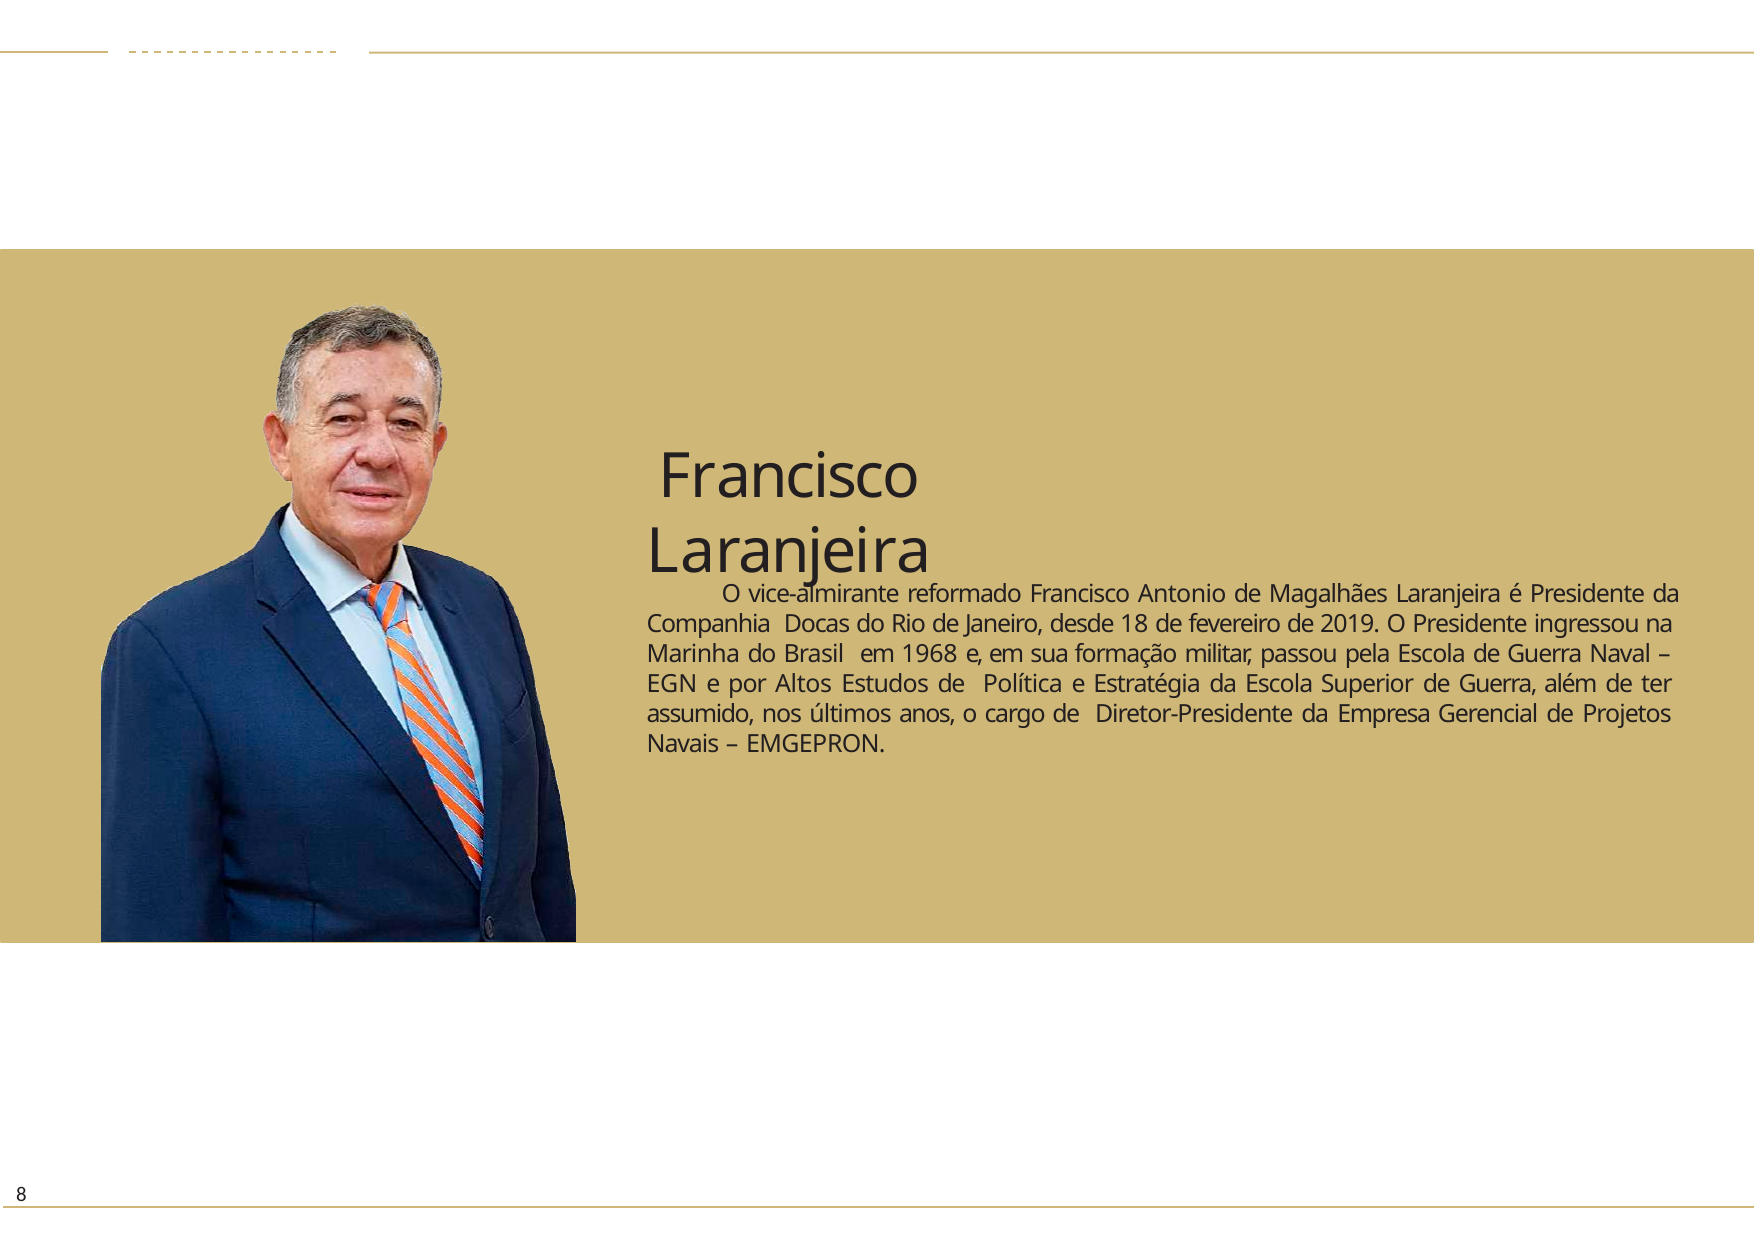

# Francisco Laranjeira
O vice-almirante reformado Francisco Antonio de Magalhães Laranjeira é Presidente da Companhia Docas do Rio de Janeiro, desde 18 de fevereiro de 2019. O Presidente ingressou na Marinha do Brasil em 1968 e, em sua formação militar, passou pela Escola de Guerra Naval – EGN e por Altos Estudos de Política e Estratégia da Escola Superior de Guerra, além de ter assumido, nos últimos anos, o cargo de Diretor-Presidente da Empresa Gerencial de Projetos Navais – EMGEPRON.
8